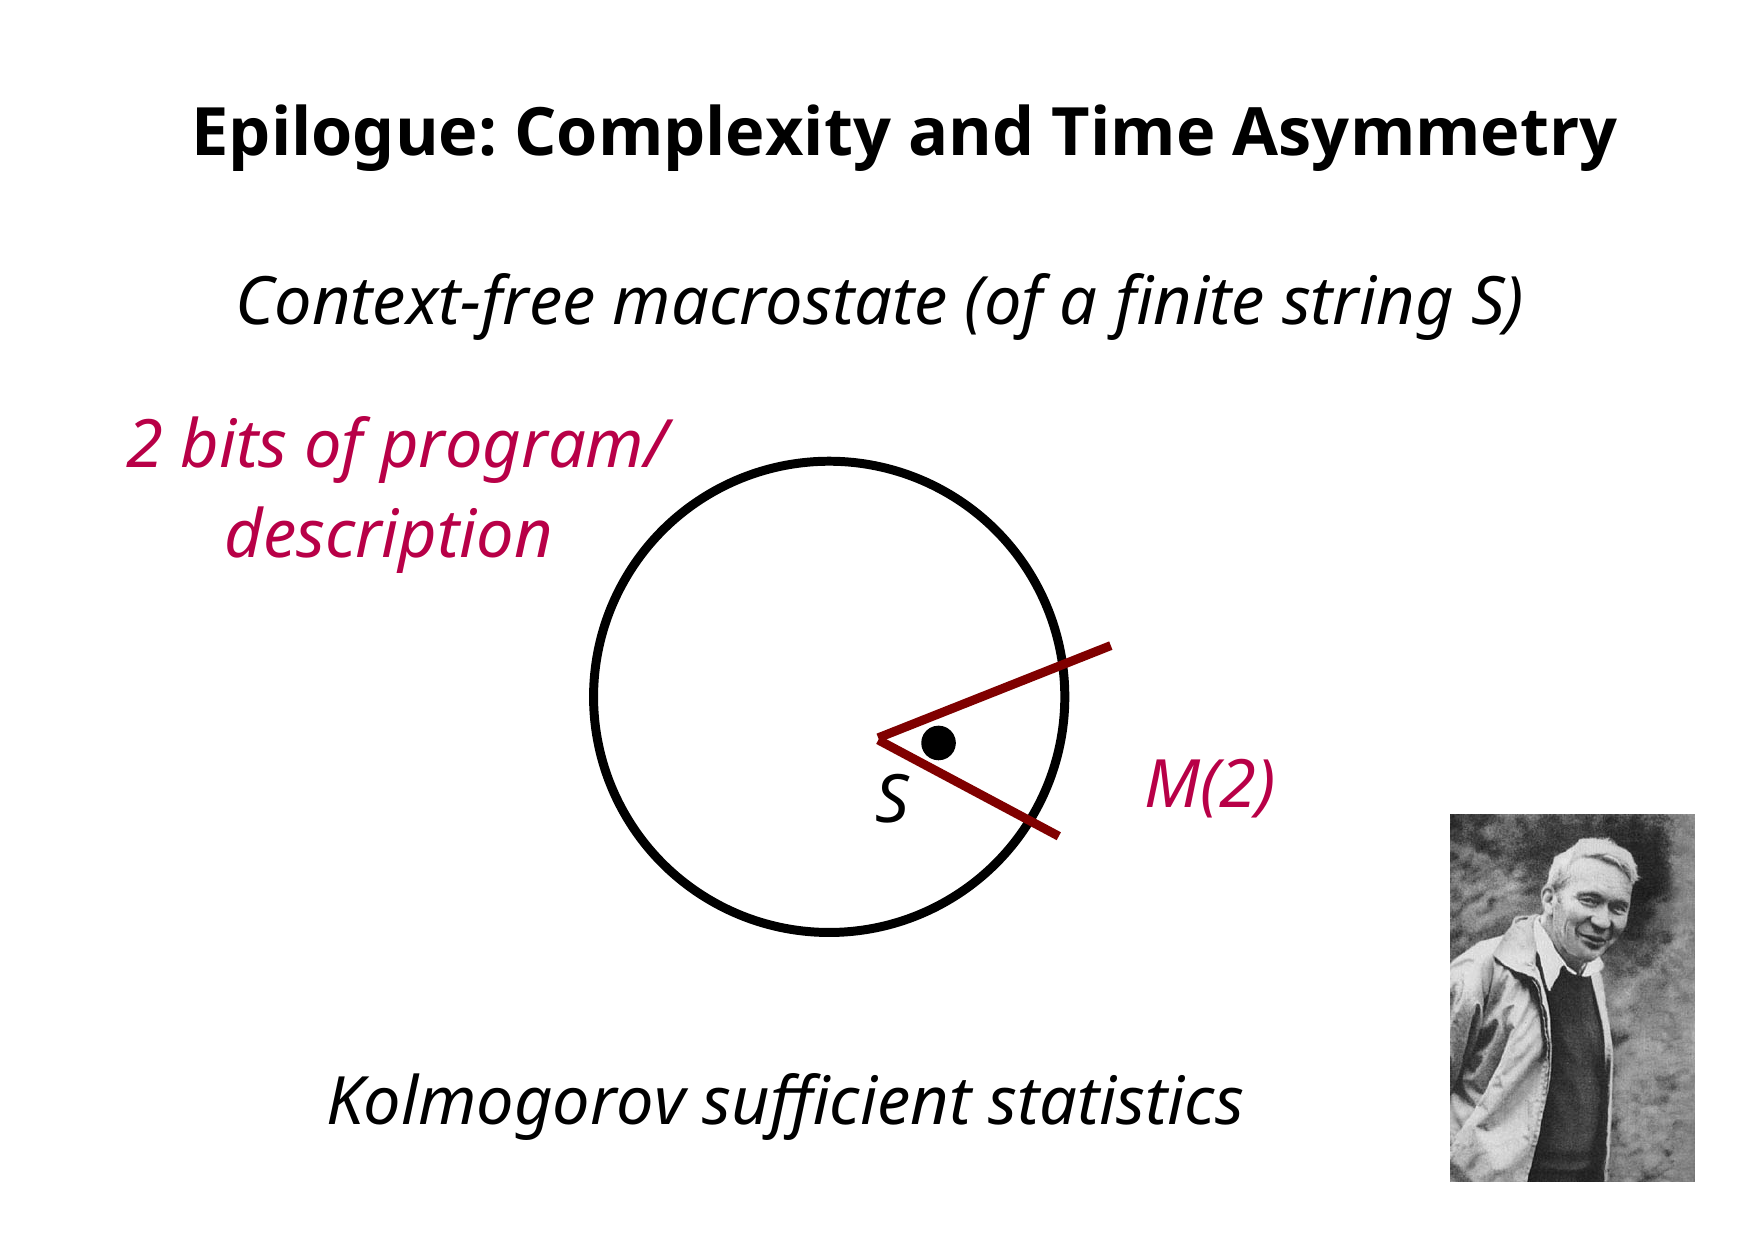

Epilogue: Complexity and Time Asymmetry
Context-free macrostate (of a finite string S)
 2 bits of program/
description
M(2)
S
Kolmogorov sufficient statistics